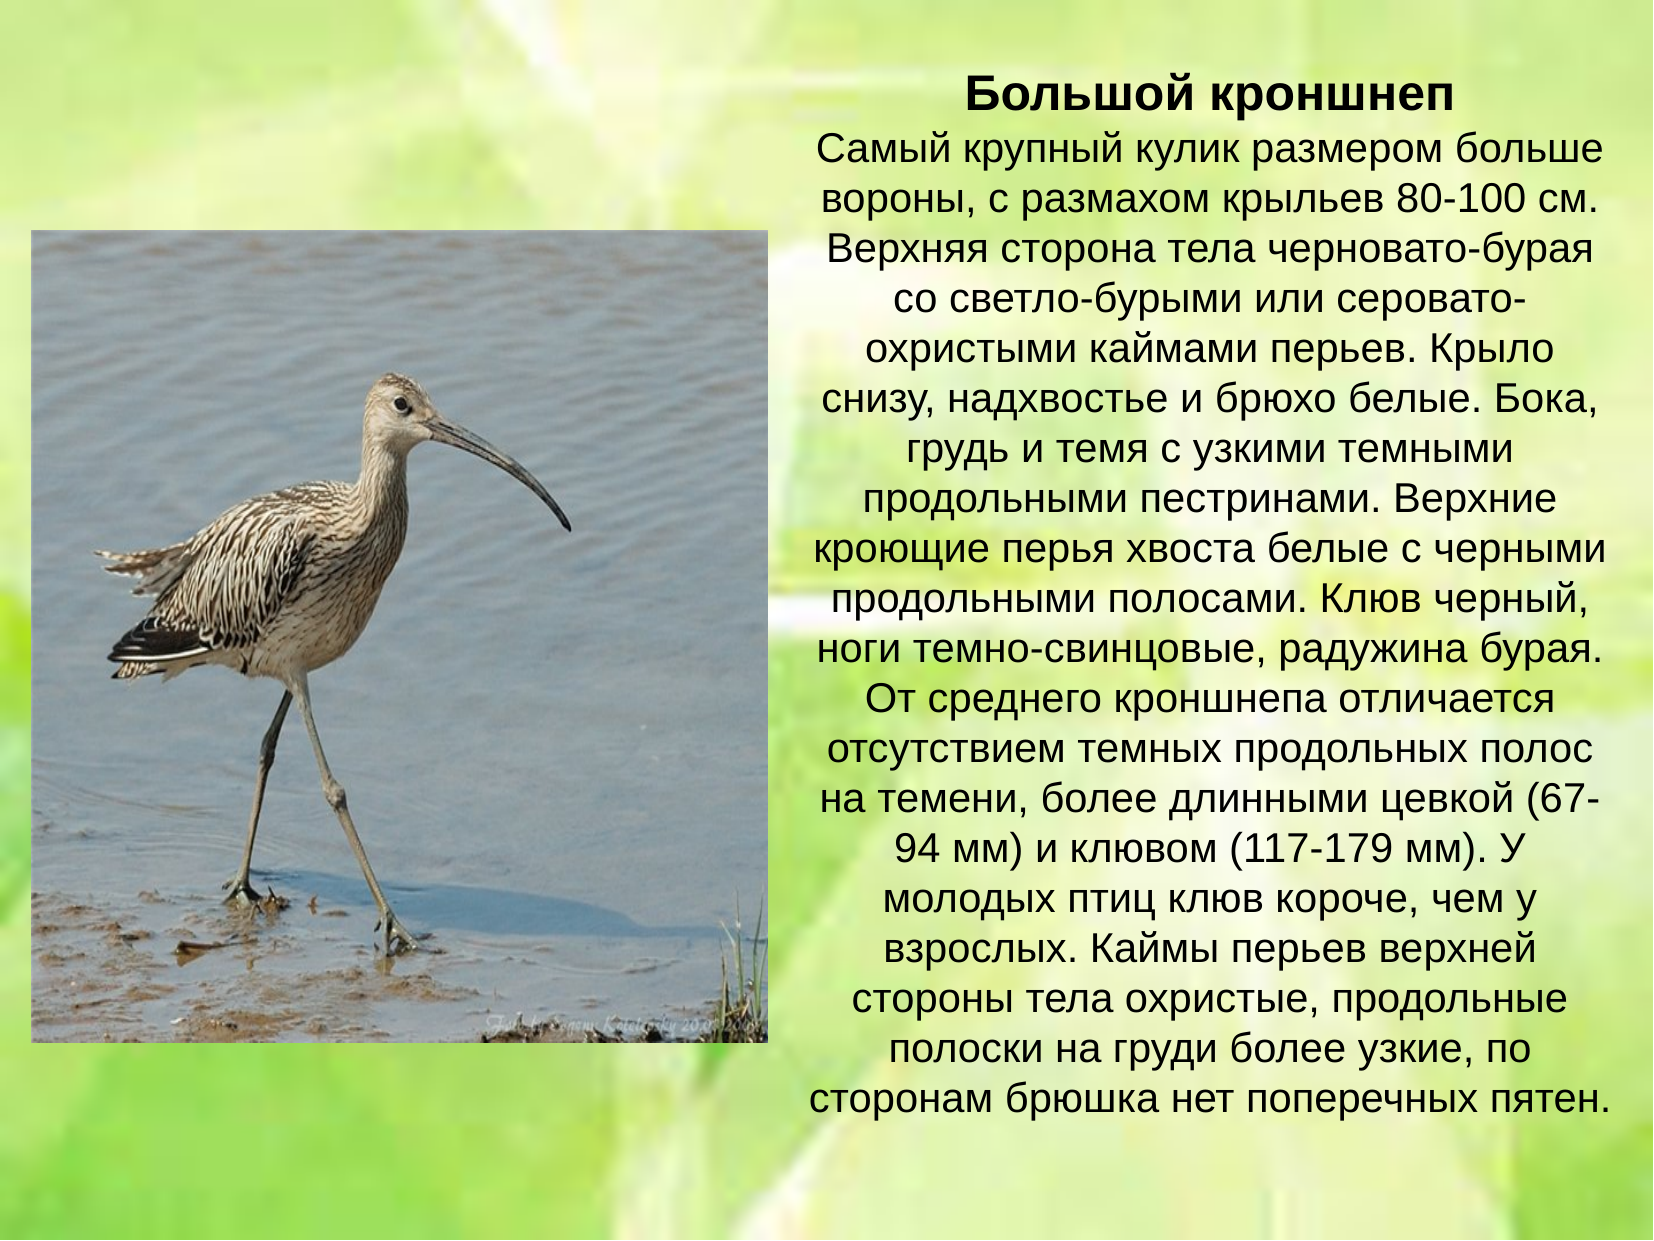

#
Большой кроншнеп
Самый крупный кулик размером больше вороны, с размахом крыльев 80-100 см. Верхняя сторона тела черновато-бурая со светло-бурыми или серовато-охристыми каймами перьев. Крыло снизу, надхвостье и брюхо белые. Бока, грудь и темя с узкими темными продольными пестринами. Верхние кроющие перья хвоста белые с черными продольными полосами. Клюв черный, ноги темно-свинцовые, радужина бурая. От среднего кроншнепа отличается отсутствием темных продольных полос на темени, более длинными цевкой (67-94 мм) и клювом (117-179 мм). У молодых птиц клюв короче, чем у взрослых. Каймы перьев верхней стороны тела охристые, продольные полоски на груди более узкие, по сторонам брюшка нет поперечных пятен.